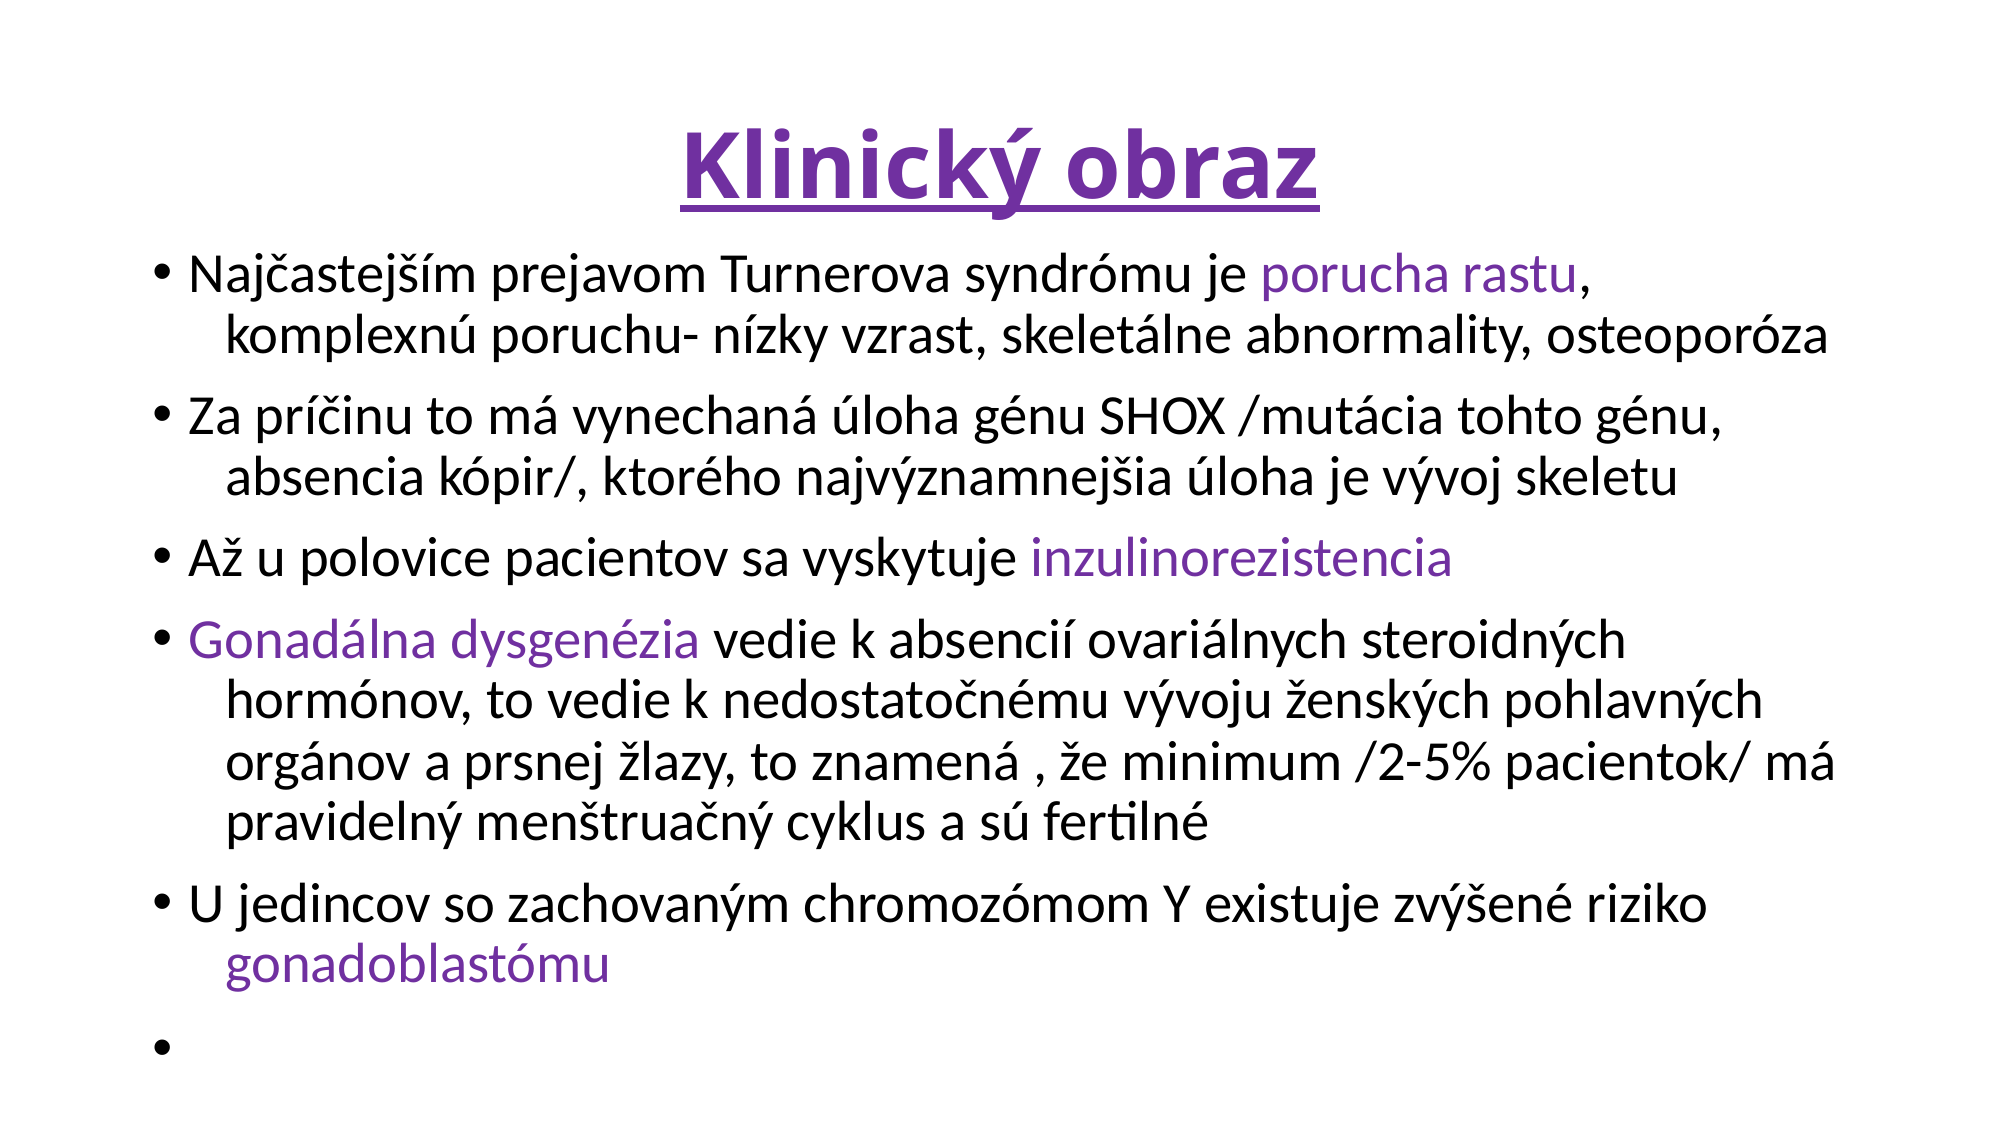

# Klinický obraz
Najčastejším prejavom Turnerova syndrómu je porucha rastu, komplexnú poruchu- nízky vzrast, skeletálne abnormality, osteoporóza
Za príčinu to má vynechaná úloha génu SHOX /mutácia tohto génu, absencia kópir/, ktorého najvýznamnejšia úloha je vývoj skeletu
Až u polovice pacientov sa vyskytuje inzulinorezistencia
Gonadálna dysgenézia vedie k absencií ovariálnych steroidných hormónov, to vedie k nedostatočnému vývoju ženských pohlavných orgánov a prsnej žlazy, to znamená , že minimum /2-5% pacientok/ má pravidelný menštruačný cyklus a sú fertilné
U jedincov so zachovaným chromozómom Y existuje zvýšené riziko gonadoblastómu